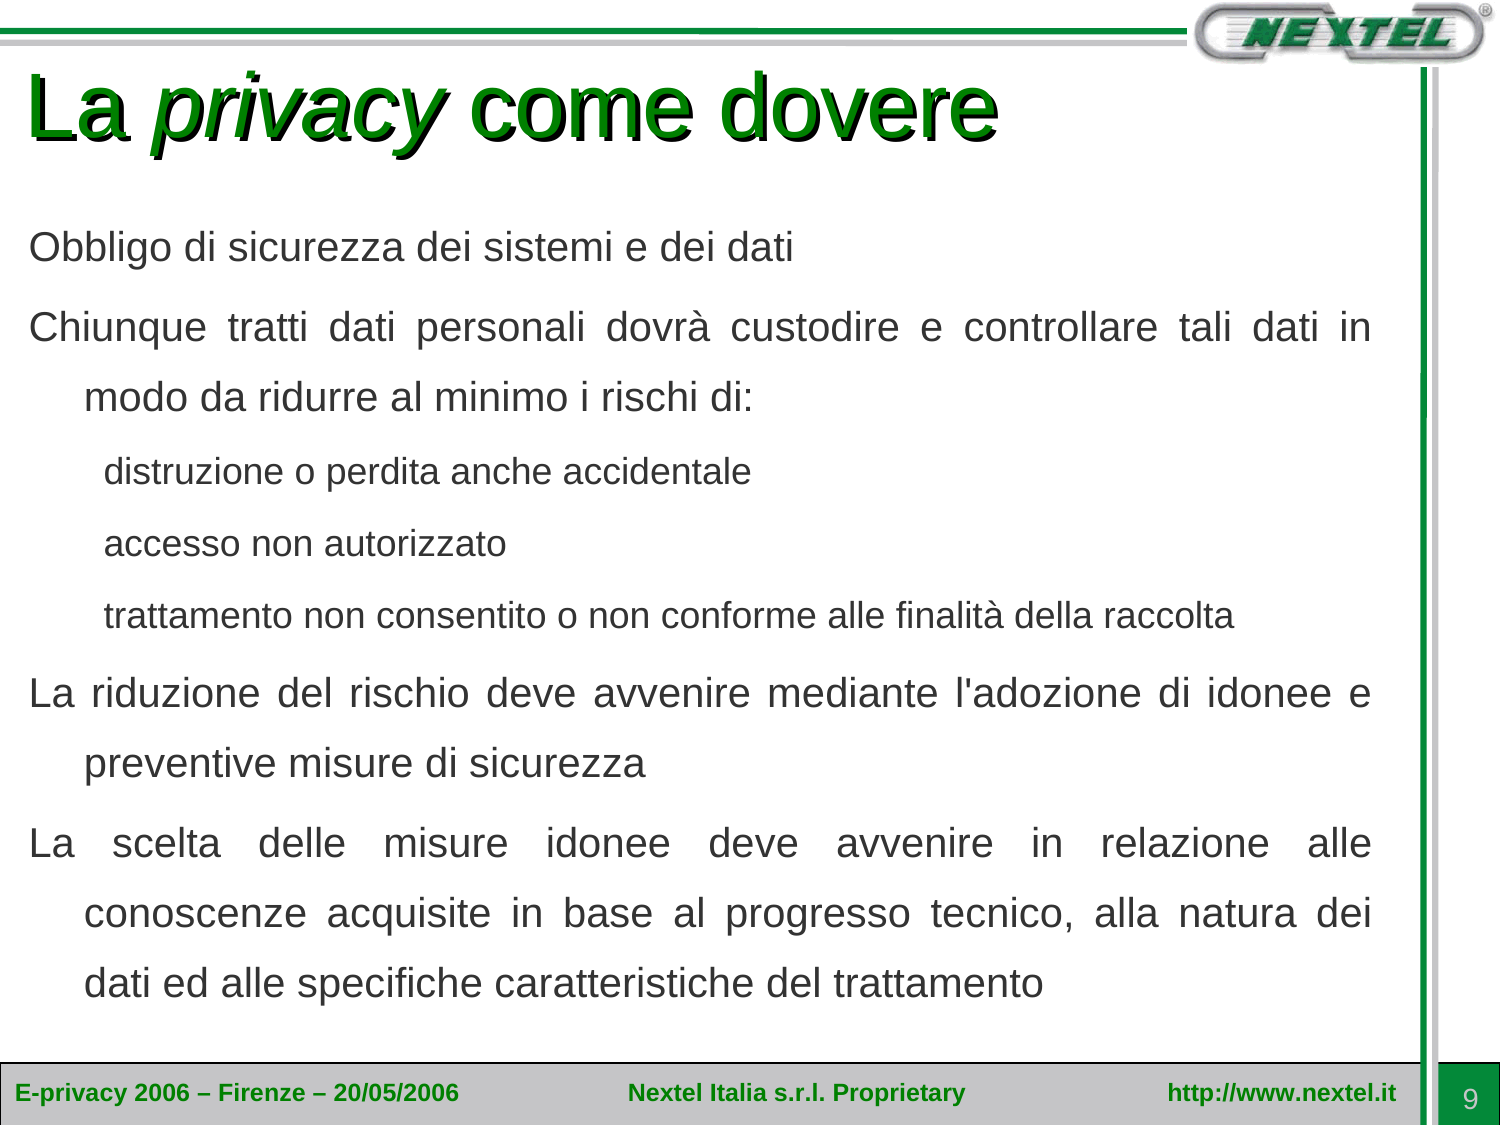

La privacy come dovere
# Obbligo di sicurezza dei sistemi e dei dati
Chiunque tratti dati personali dovrà custodire e controllare tali dati in modo da ridurre al minimo i rischi di:
distruzione o perdita anche accidentale
accesso non autorizzato
trattamento non consentito o non conforme alle finalità della raccolta
La riduzione del rischio deve avvenire mediante l'adozione di idonee e preventive misure di sicurezza
La scelta delle misure idonee deve avvenire in relazione alle conoscenze acquisite in base al progresso tecnico, alla natura dei dati ed alle specifiche caratteristiche del trattamento
9